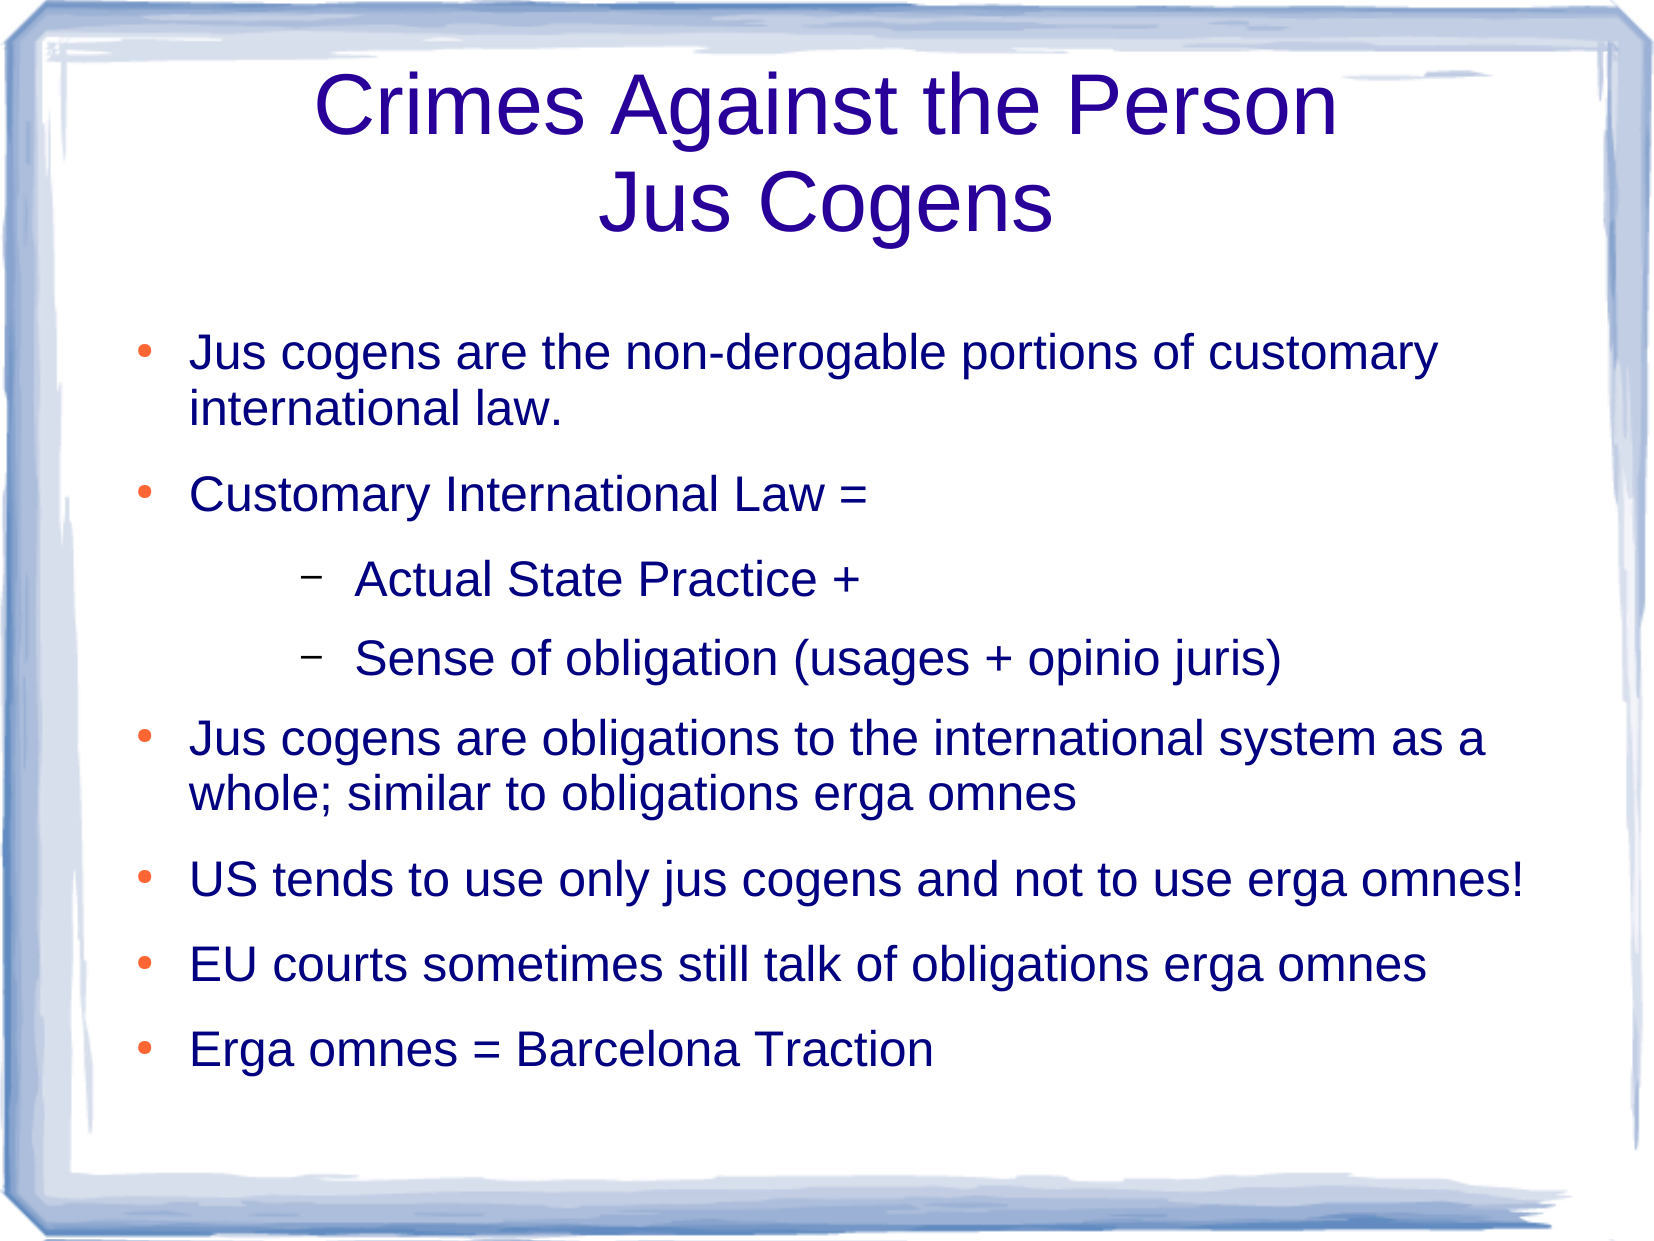

# Crimes Against the Person Jus Cogens
Jus cogens are the non-derogable portions of customary international law.
Customary International Law =
Actual State Practice +
Sense of obligation (usages + opinio juris)
Jus cogens are obligations to the international system as a whole; similar to obligations erga omnes
US tends to use only jus cogens and not to use erga omnes!
EU courts sometimes still talk of obligations erga omnes
Erga omnes = Barcelona Traction